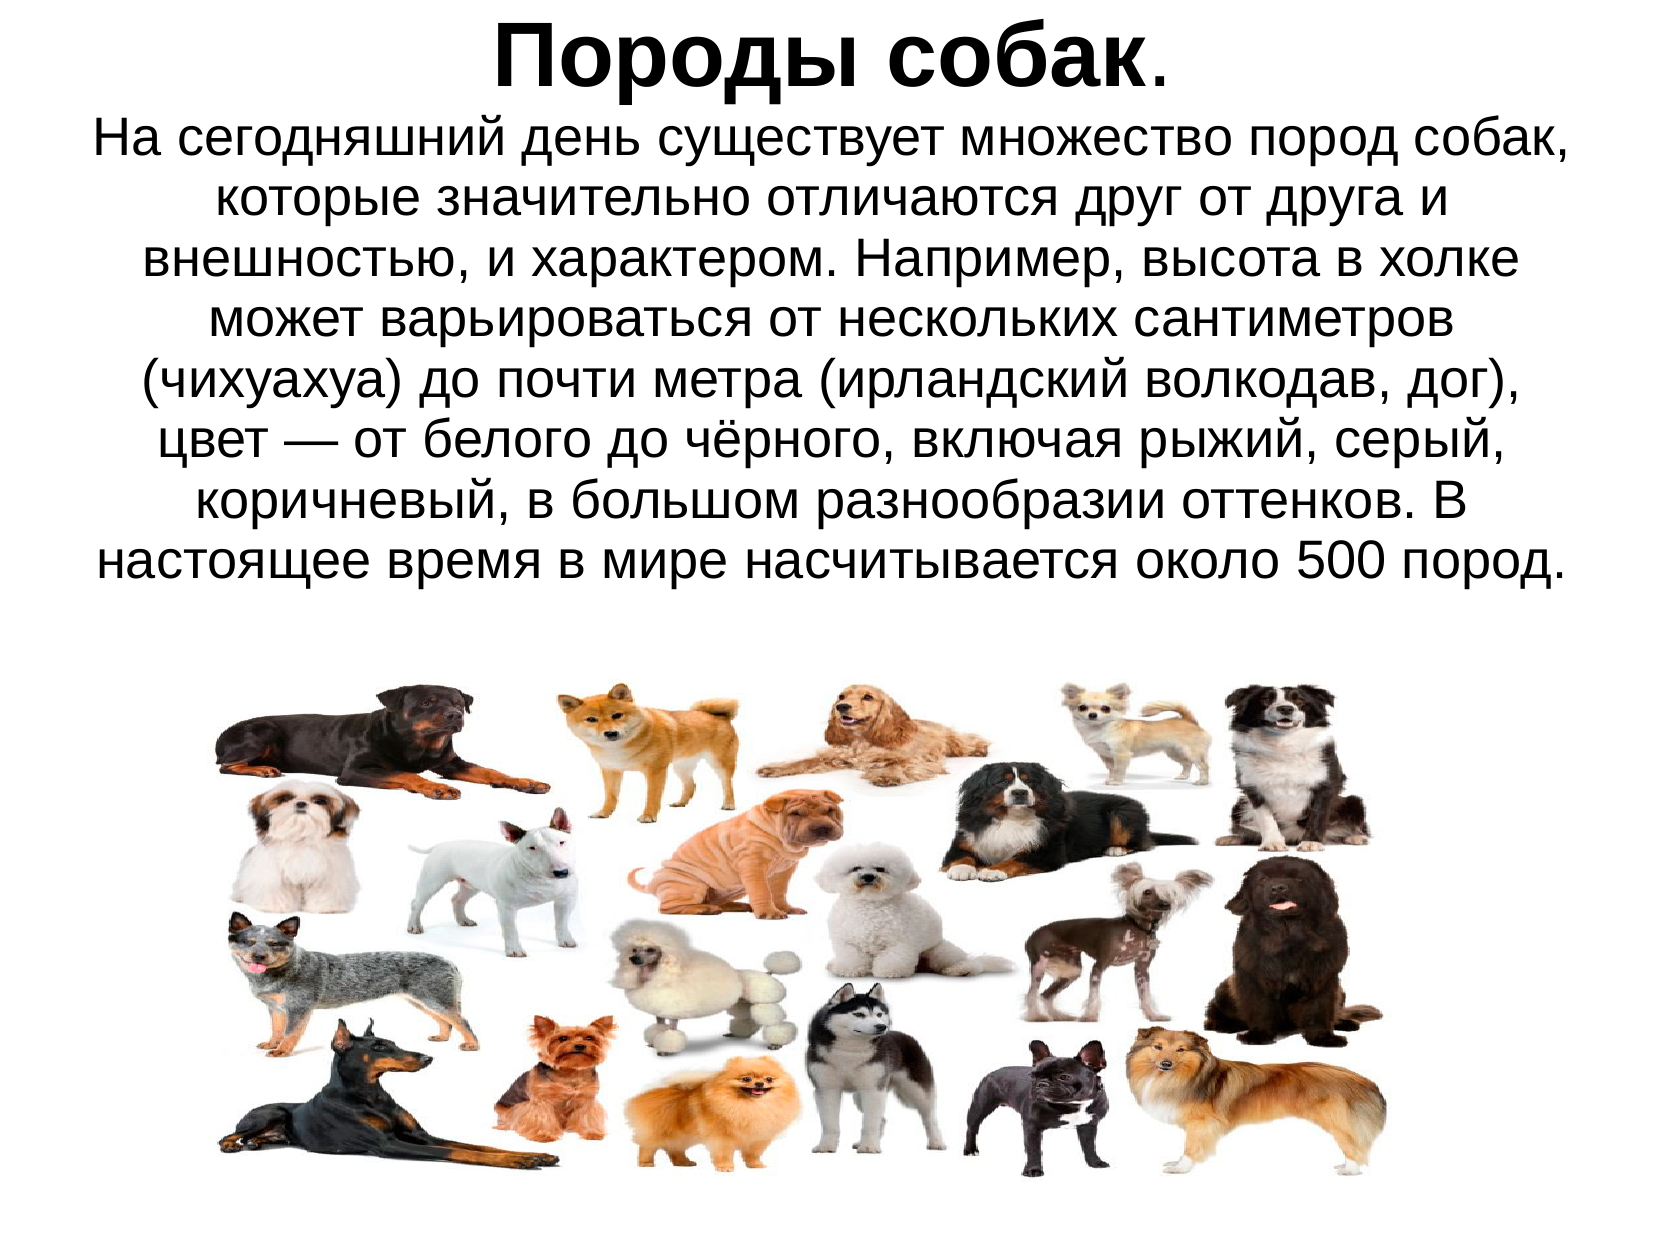

# Породы собак. На сегодняшний день существует множество пород собак, которые значительно отличаются друг от друга и внешностью, и характером. Например, высота в холке может варьироваться от нескольких сантиметров (чихуахуа) до почти метра (ирландский волкодав, дог), цвет — от белого до чёрного, включая рыжий, серый, коричневый, в большом разнообразии оттенков. В настоящее время в мире насчитывается около 500 пород.